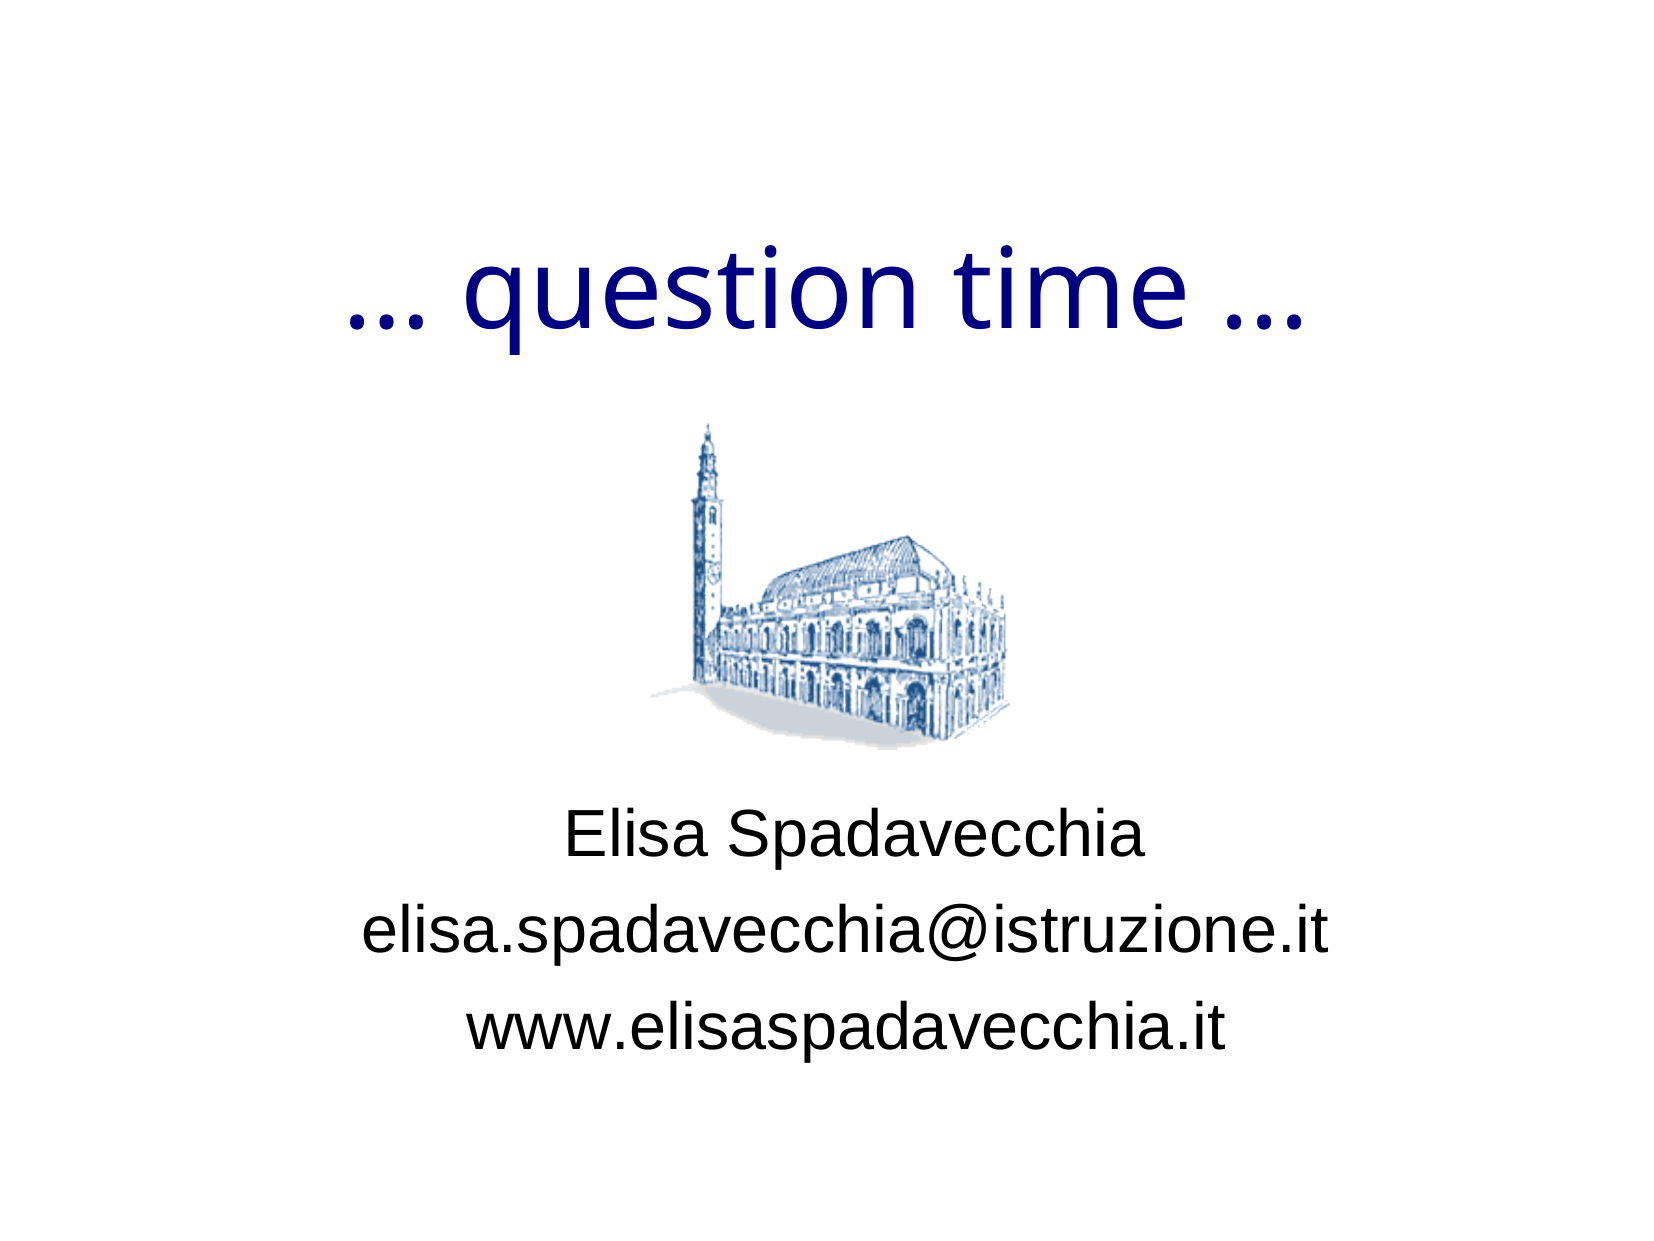

# … question time ...
Elisa Spadavecchia
elisa.spadavecchia@istruzione.it
www.elisaspadavecchia.it